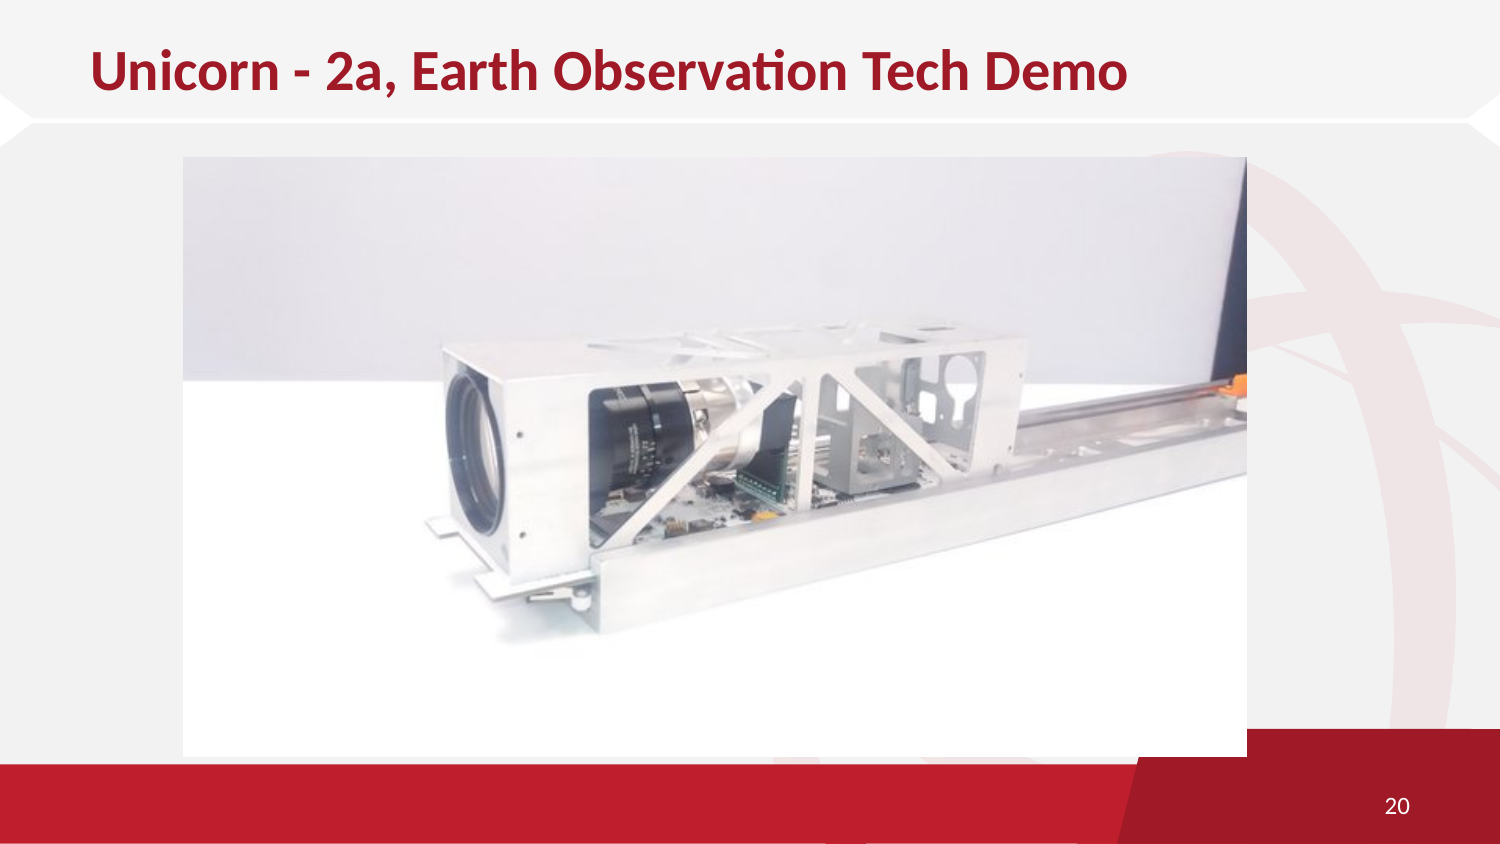

# Unicorn - 2a, Earth Observation Tech Demo